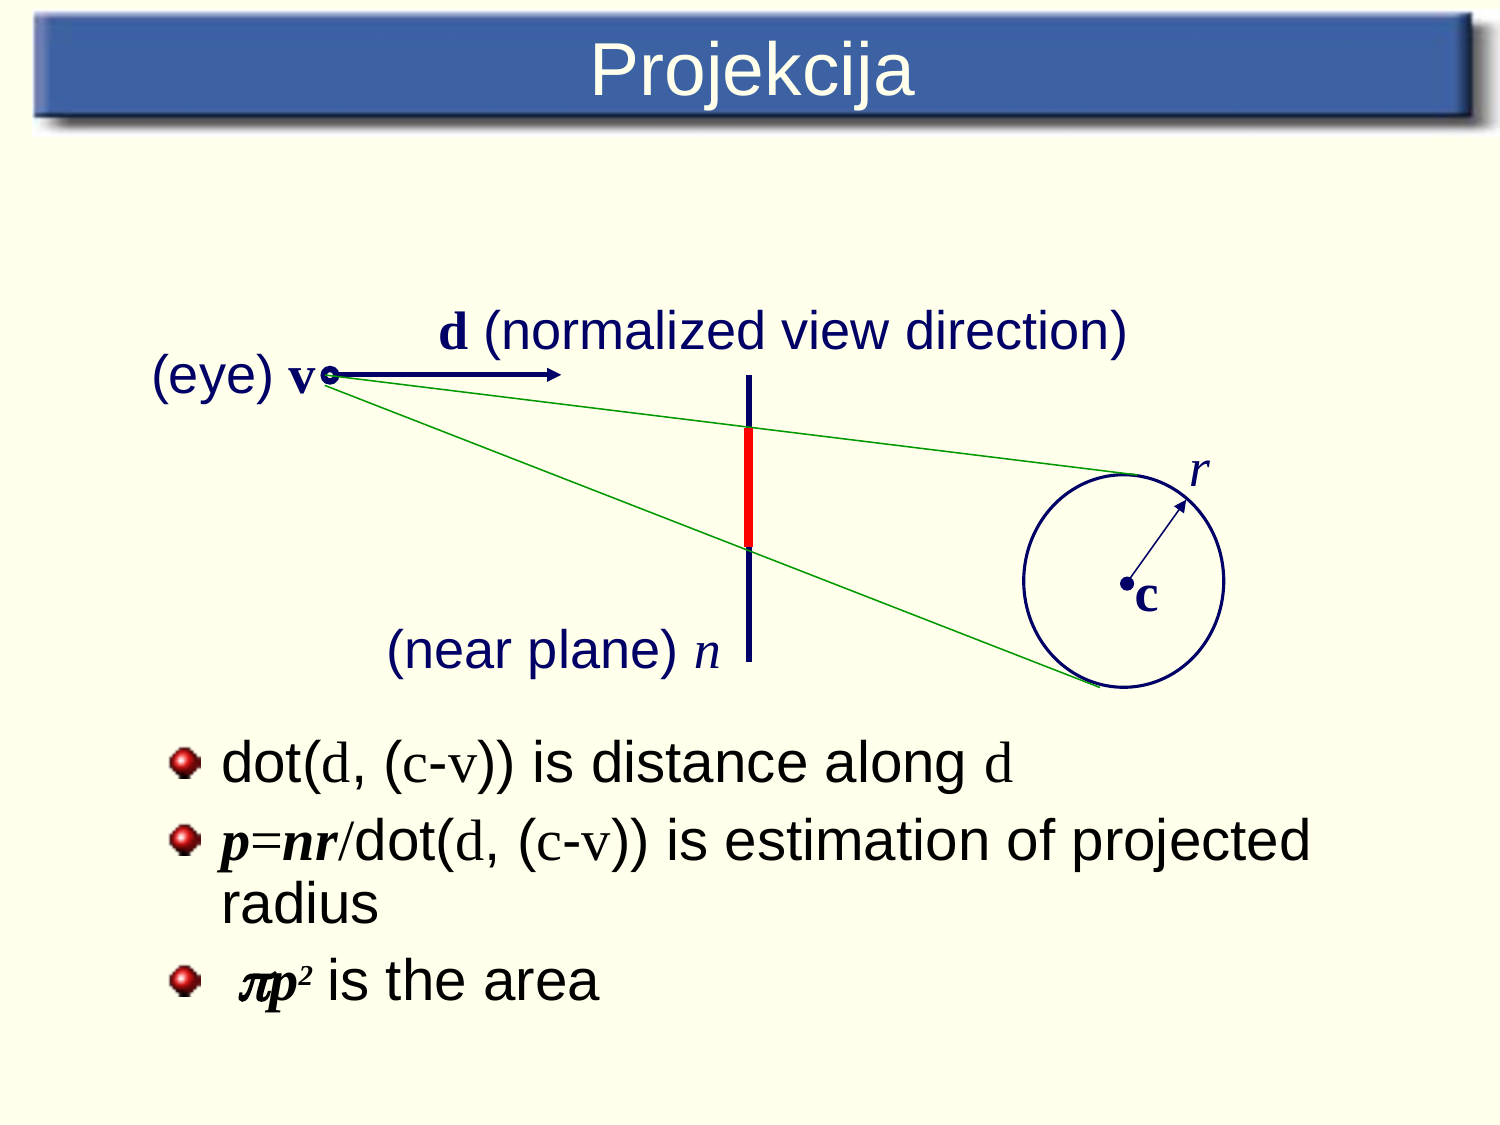

# Projekcija
d (normalized view direction)
(eye) v
r
c
(near plane) n
dot(d, (c-v)) is distance along d
p=nr/dot(d, (c-v)) is estimation of projected radius
 p2 is the area